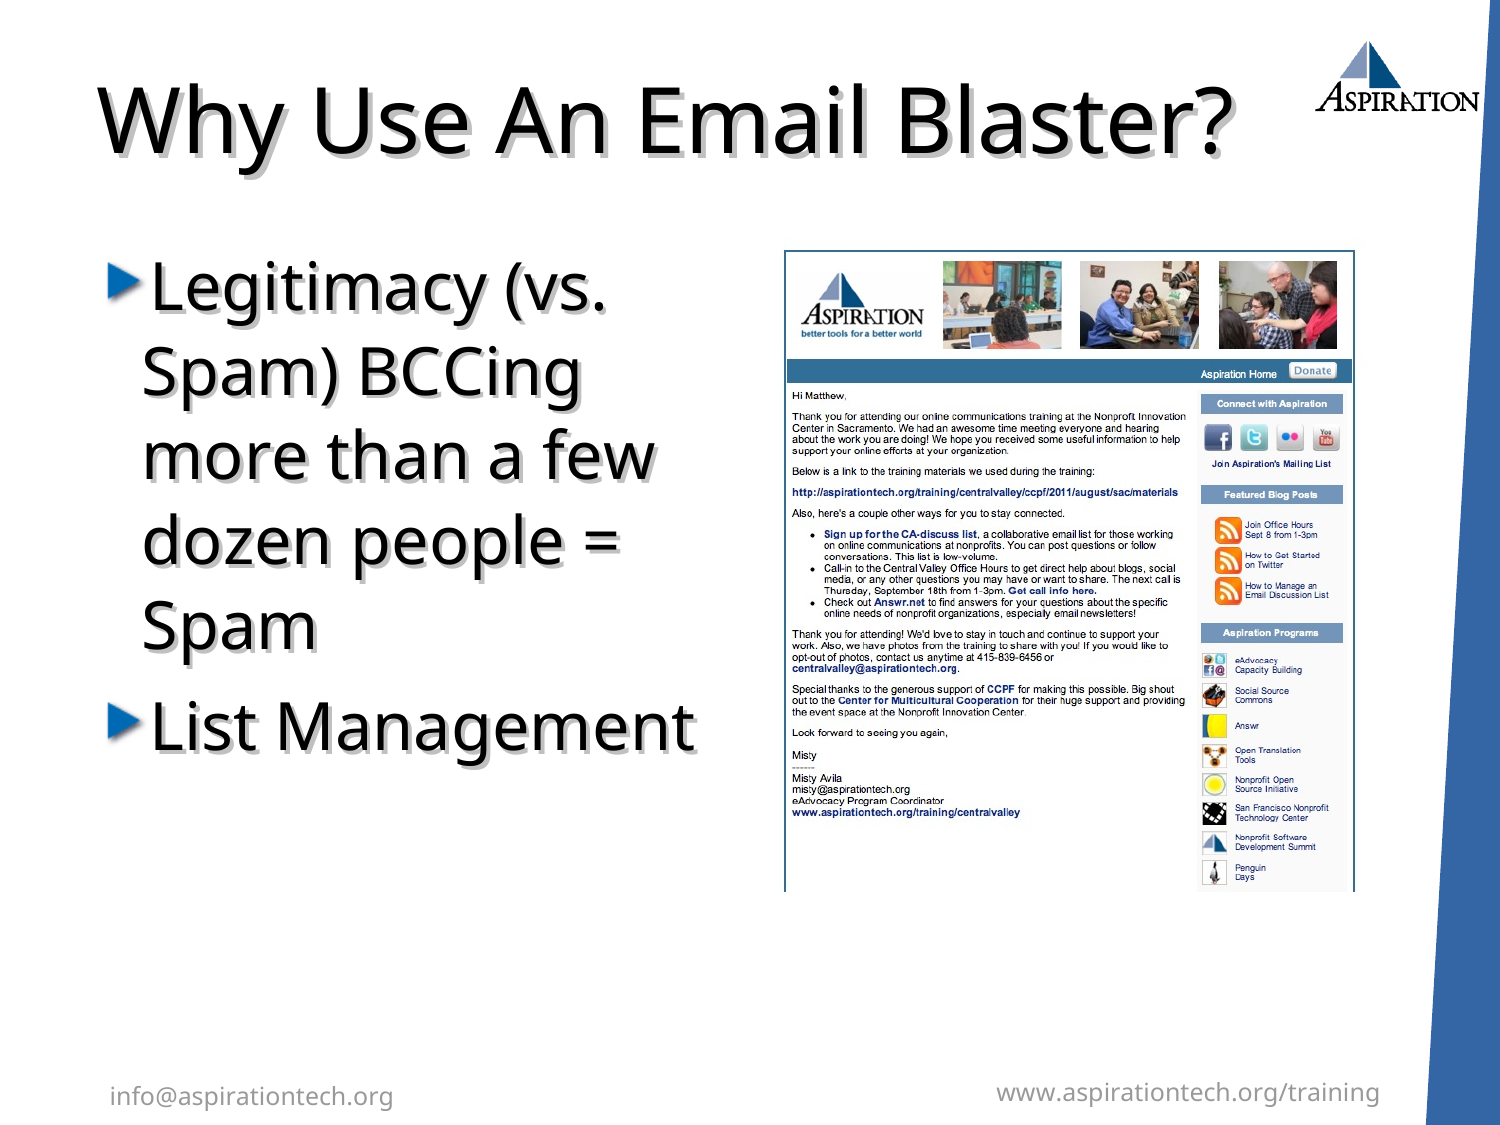

# Why Use An Email Blaster?
Legitimacy (vs. Spam) BCCing more than a few dozen people = Spam
List Management